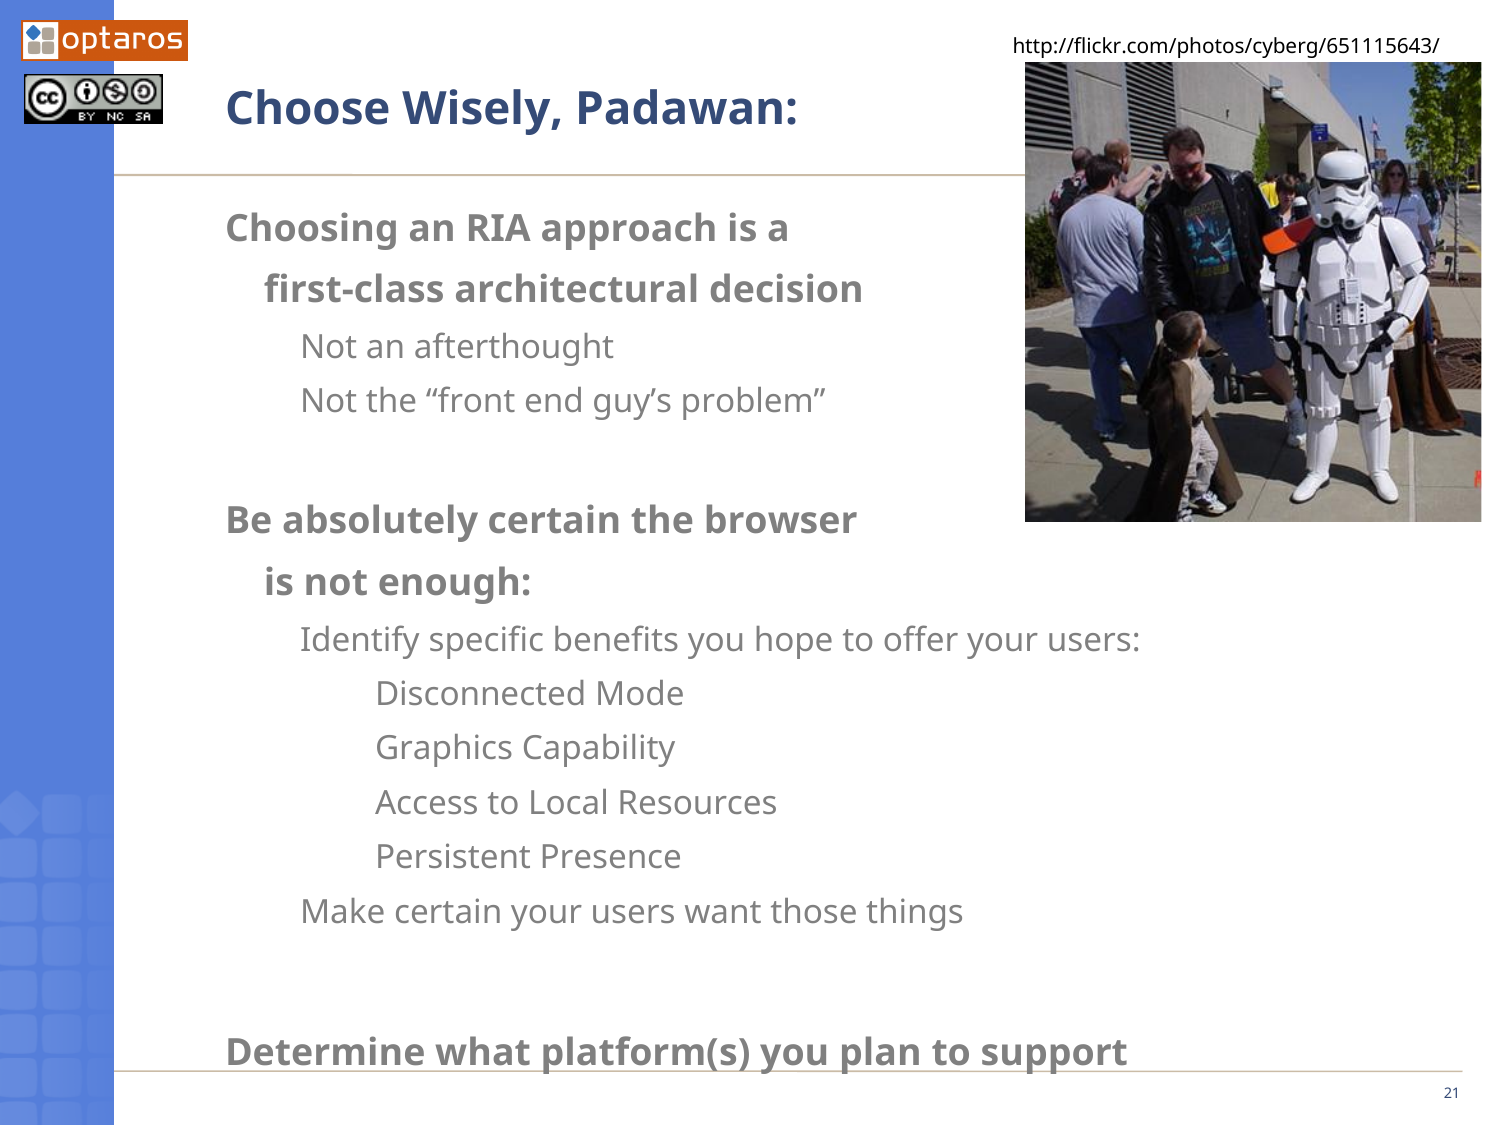

http://flickr.com/photos/cyberg/651115643/
# Choose Wisely, Padawan:
Choosing an RIA approach is a
 first-class architectural decision
Not an afterthought
Not the “front end guy’s problem”
Be absolutely certain the browser
 is not enough:
Identify specific benefits you hope to offer your users:
Disconnected Mode
Graphics Capability
Access to Local Resources
Persistent Presence
Make certain your users want those things
Determine what platform(s) you plan to support